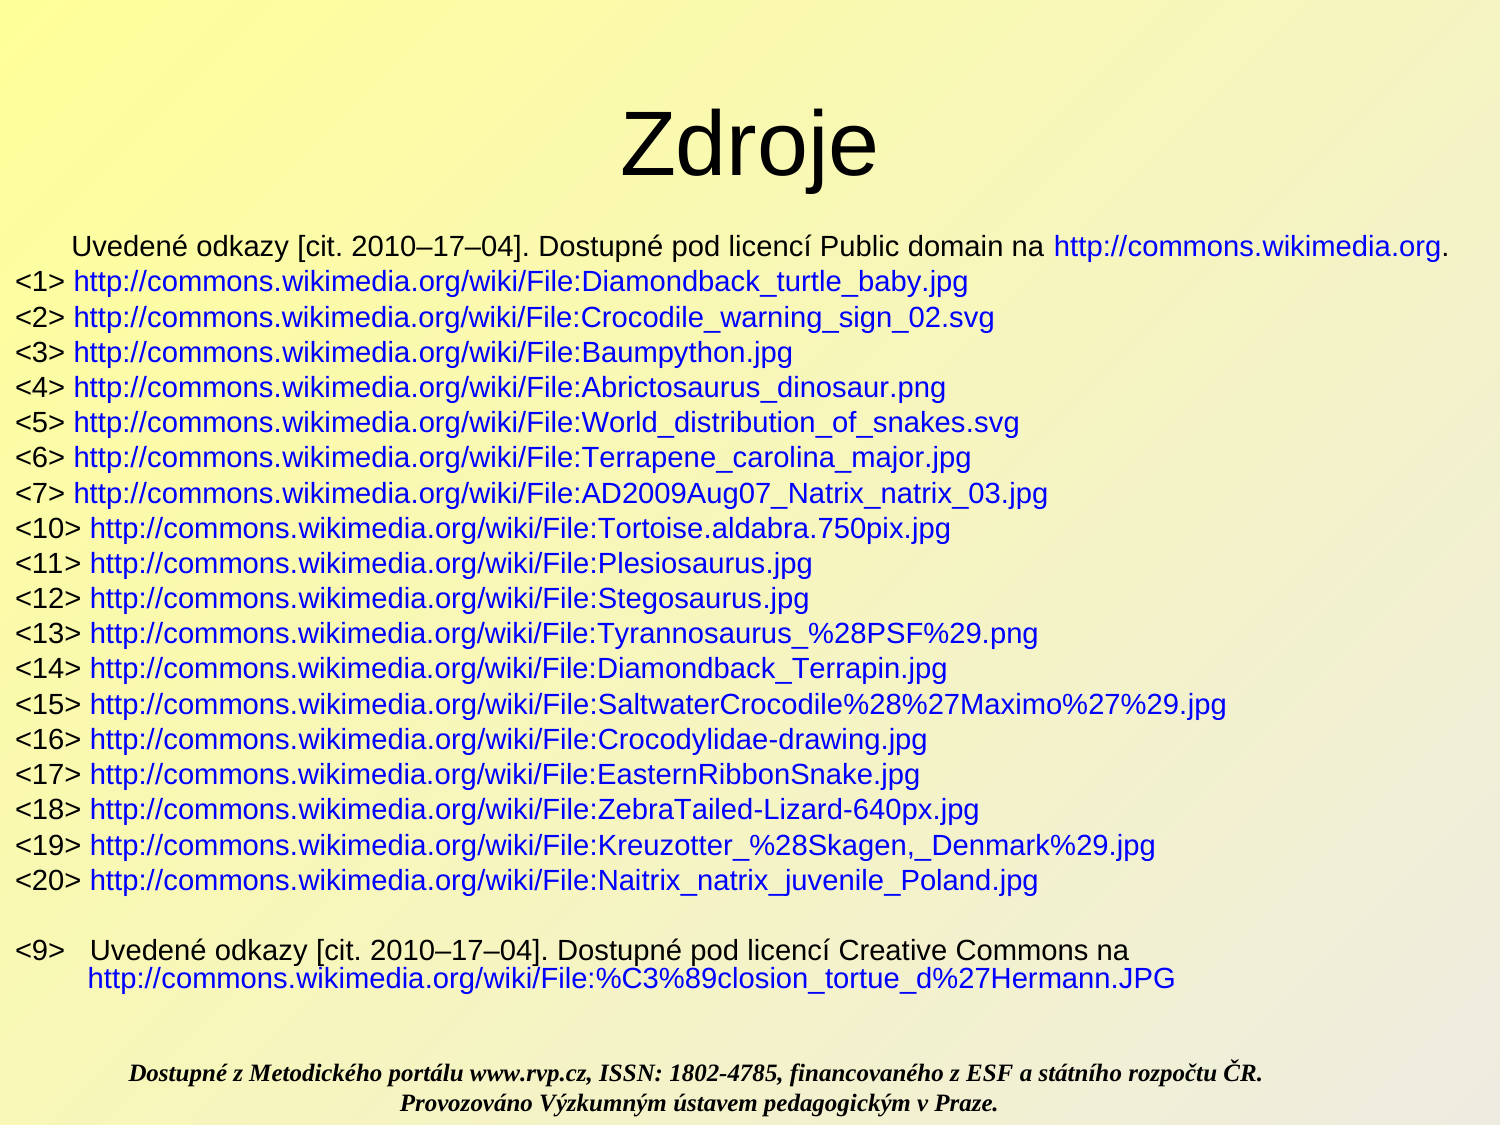

Zdroje
# Uvedené odkazy [cit. 2010–17–04]. Dostupné pod licencí Public domain na http://commons.wikimedia.org.
<1> http://commons.wikimedia.org/wiki/File:Diamondback_turtle_baby.jpg
<2> http://commons.wikimedia.org/wiki/File:Crocodile_warning_sign_02.svg
<3> http://commons.wikimedia.org/wiki/File:Baumpython.jpg
<4> http://commons.wikimedia.org/wiki/File:Abrictosaurus_dinosaur.png
<5> http://commons.wikimedia.org/wiki/File:World_distribution_of_snakes.svg
<6> http://commons.wikimedia.org/wiki/File:Terrapene_carolina_major.jpg
<7> http://commons.wikimedia.org/wiki/File:AD2009Aug07_Natrix_natrix_03.jpg
<10> http://commons.wikimedia.org/wiki/File:Tortoise.aldabra.750pix.jpg
<11> http://commons.wikimedia.org/wiki/File:Plesiosaurus.jpg
<12> http://commons.wikimedia.org/wiki/File:Stegosaurus.jpg
<13> http://commons.wikimedia.org/wiki/File:Tyrannosaurus_%28PSF%29.png
<14> http://commons.wikimedia.org/wiki/File:Diamondback_Terrapin.jpg
<15> http://commons.wikimedia.org/wiki/File:SaltwaterCrocodile%28%27Maximo%27%29.jpg
<16> http://commons.wikimedia.org/wiki/File:Crocodylidae-drawing.jpg
<17> http://commons.wikimedia.org/wiki/File:EasternRibbonSnake.jpg
<18> http://commons.wikimedia.org/wiki/File:ZebraTailed-Lizard-640px.jpg
<19> http://commons.wikimedia.org/wiki/File:Kreuzotter_%28Skagen,_Denmark%29.jpg
<20> http://commons.wikimedia.org/wiki/File:Naitrix_natrix_juvenile_Poland.jpg
<9> Uvedené odkazy [cit. 2010–17–04]. Dostupné pod licencí Creative Commons na
 http://commons.wikimedia.org/wiki/File:%C3%89closion_tortue_d%27Hermann.JPG
Dostupné z Metodického portálu www.rvp.cz, ISSN: 1802-4785, financovaného z ESF a státního rozpočtu ČR.
Provozováno Výzkumným ústavem pedagogickým v Praze.